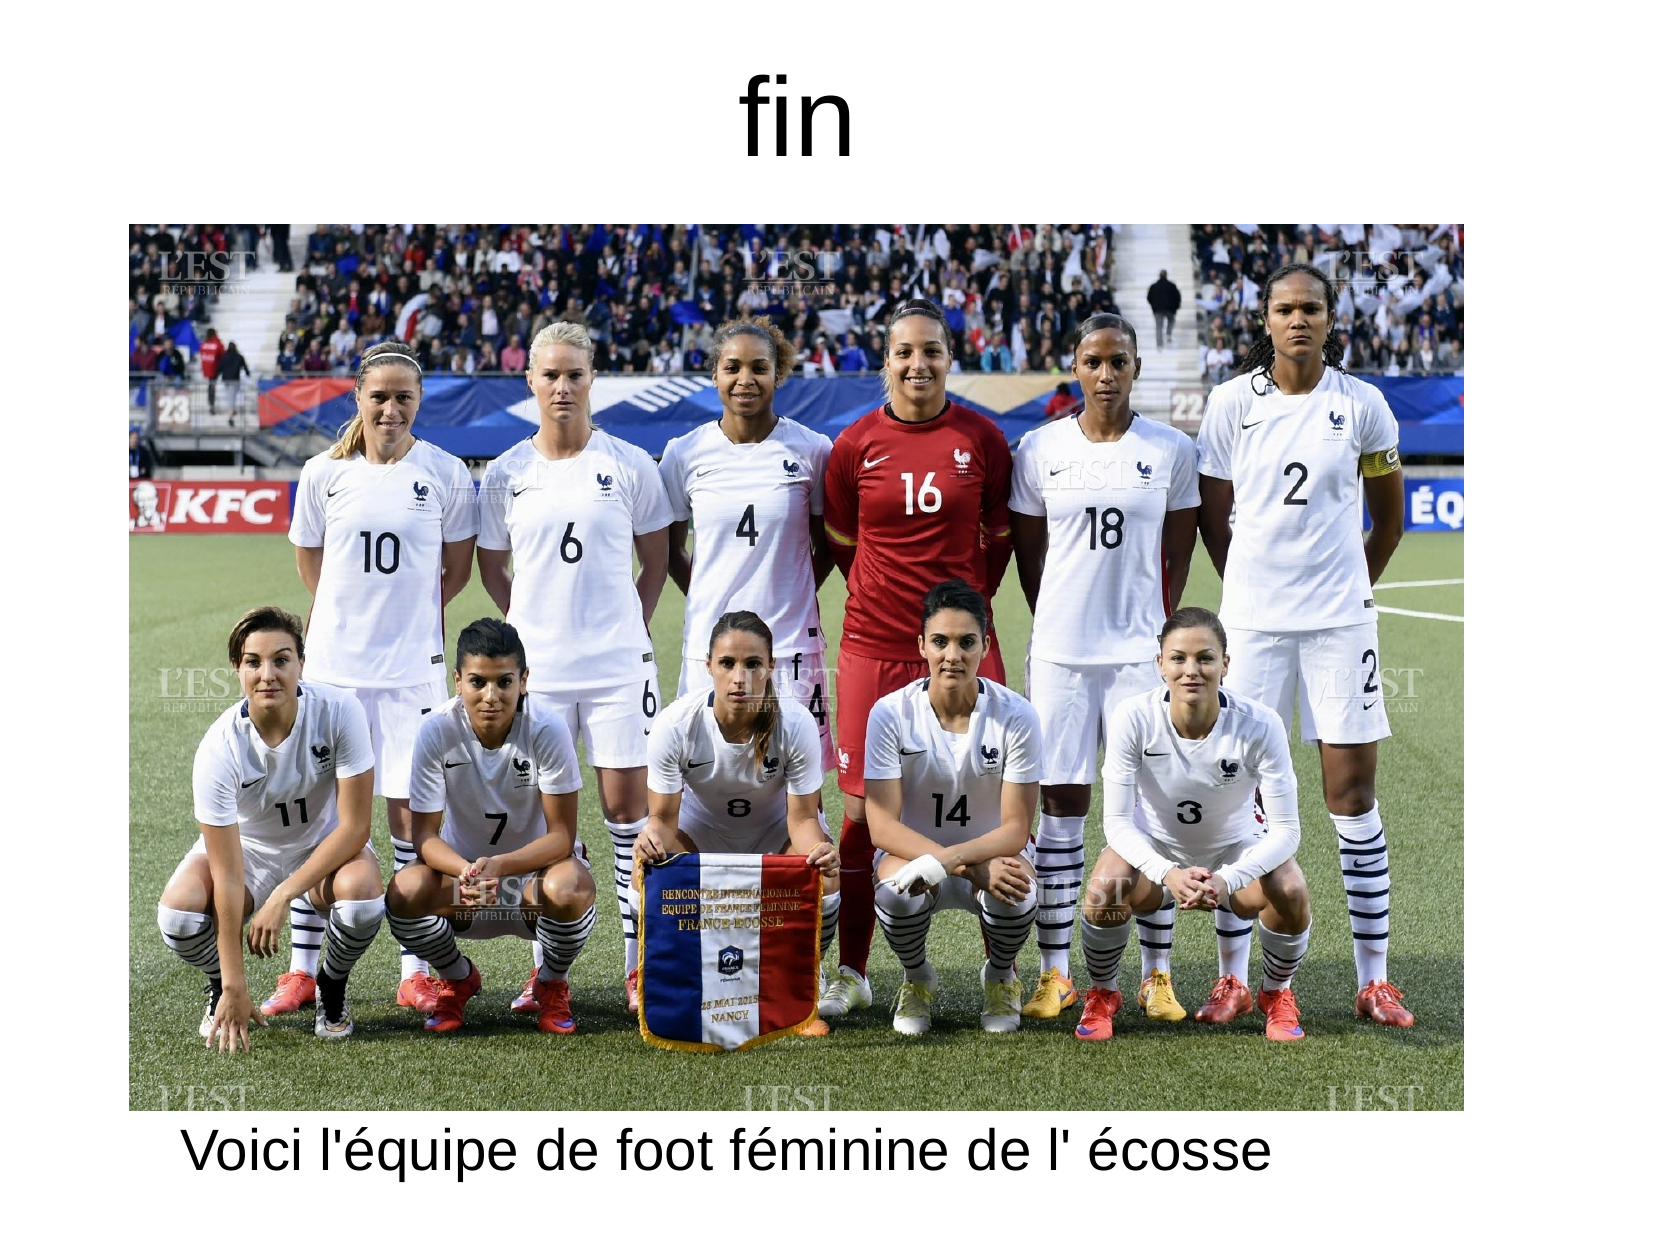

fin
f
Voici l'équipe de foot féminine de l' écosse